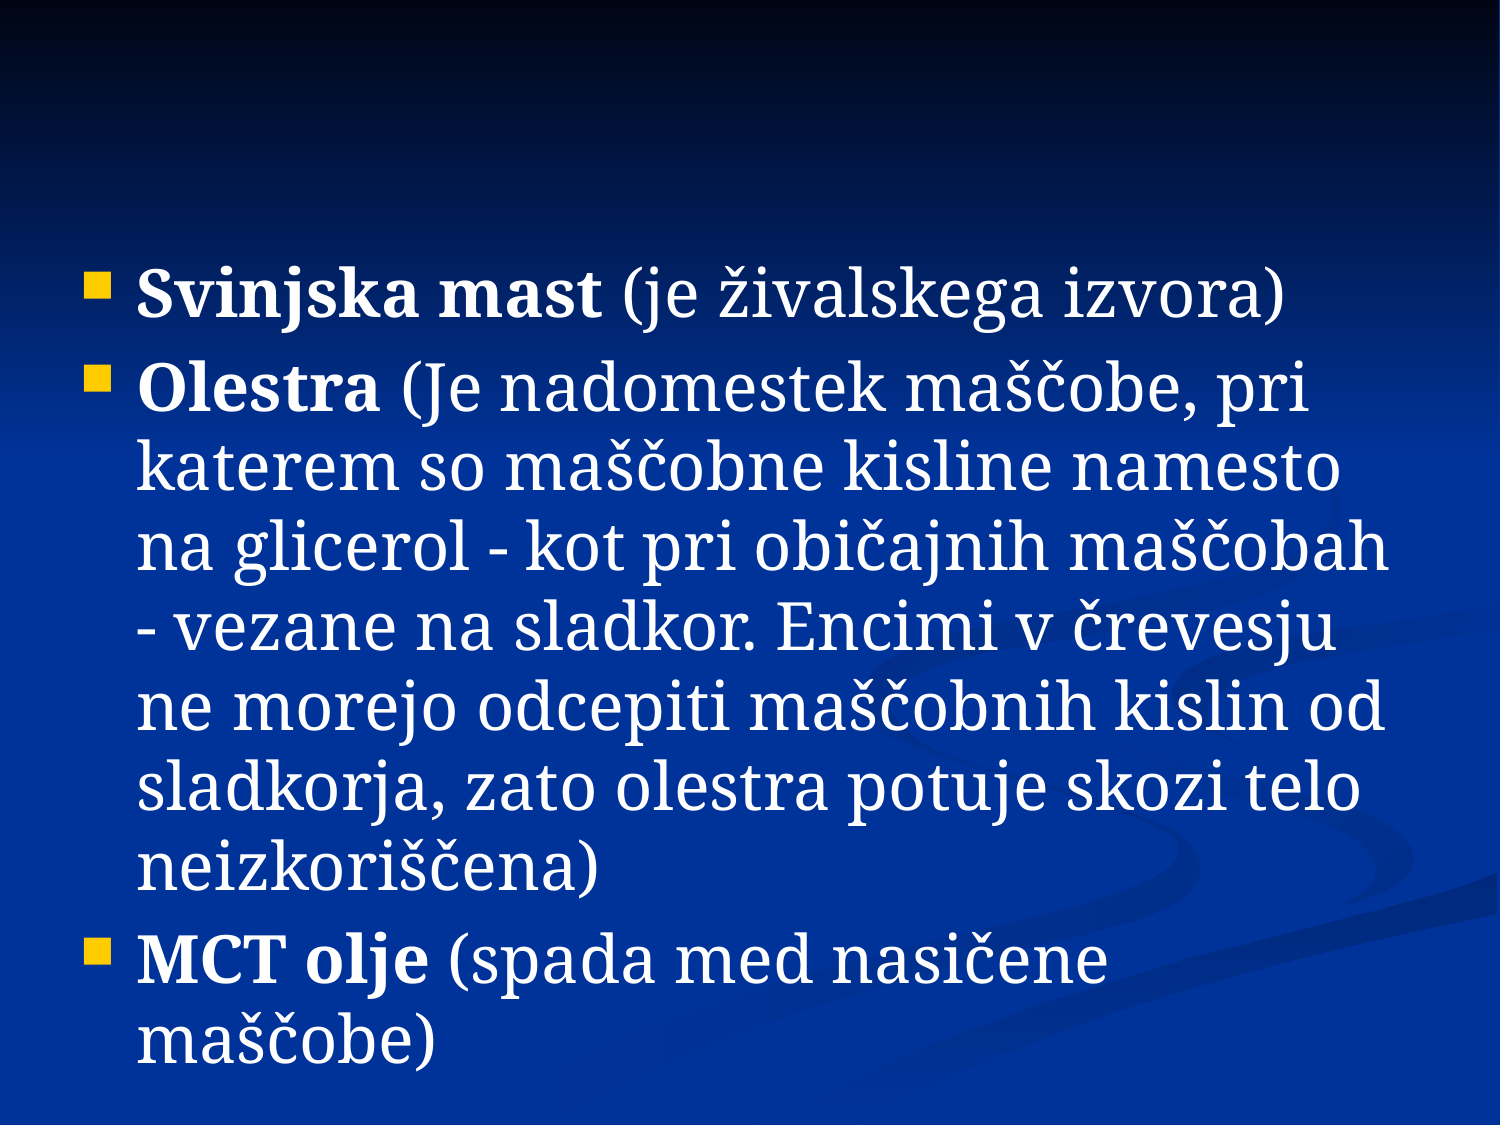

#
Svinjska mast (je živalskega izvora)
Olestra (Je nadomestek maščobe, pri katerem so maščobne kisline namesto na glicerol - kot pri običajnih maščobah - vezane na sladkor. Encimi v črevesju ne morejo odcepiti maščobnih kislin od sladkorja, zato olestra potuje skozi telo neizkoriščena)
MCT olje (spada med nasičene maščobe)